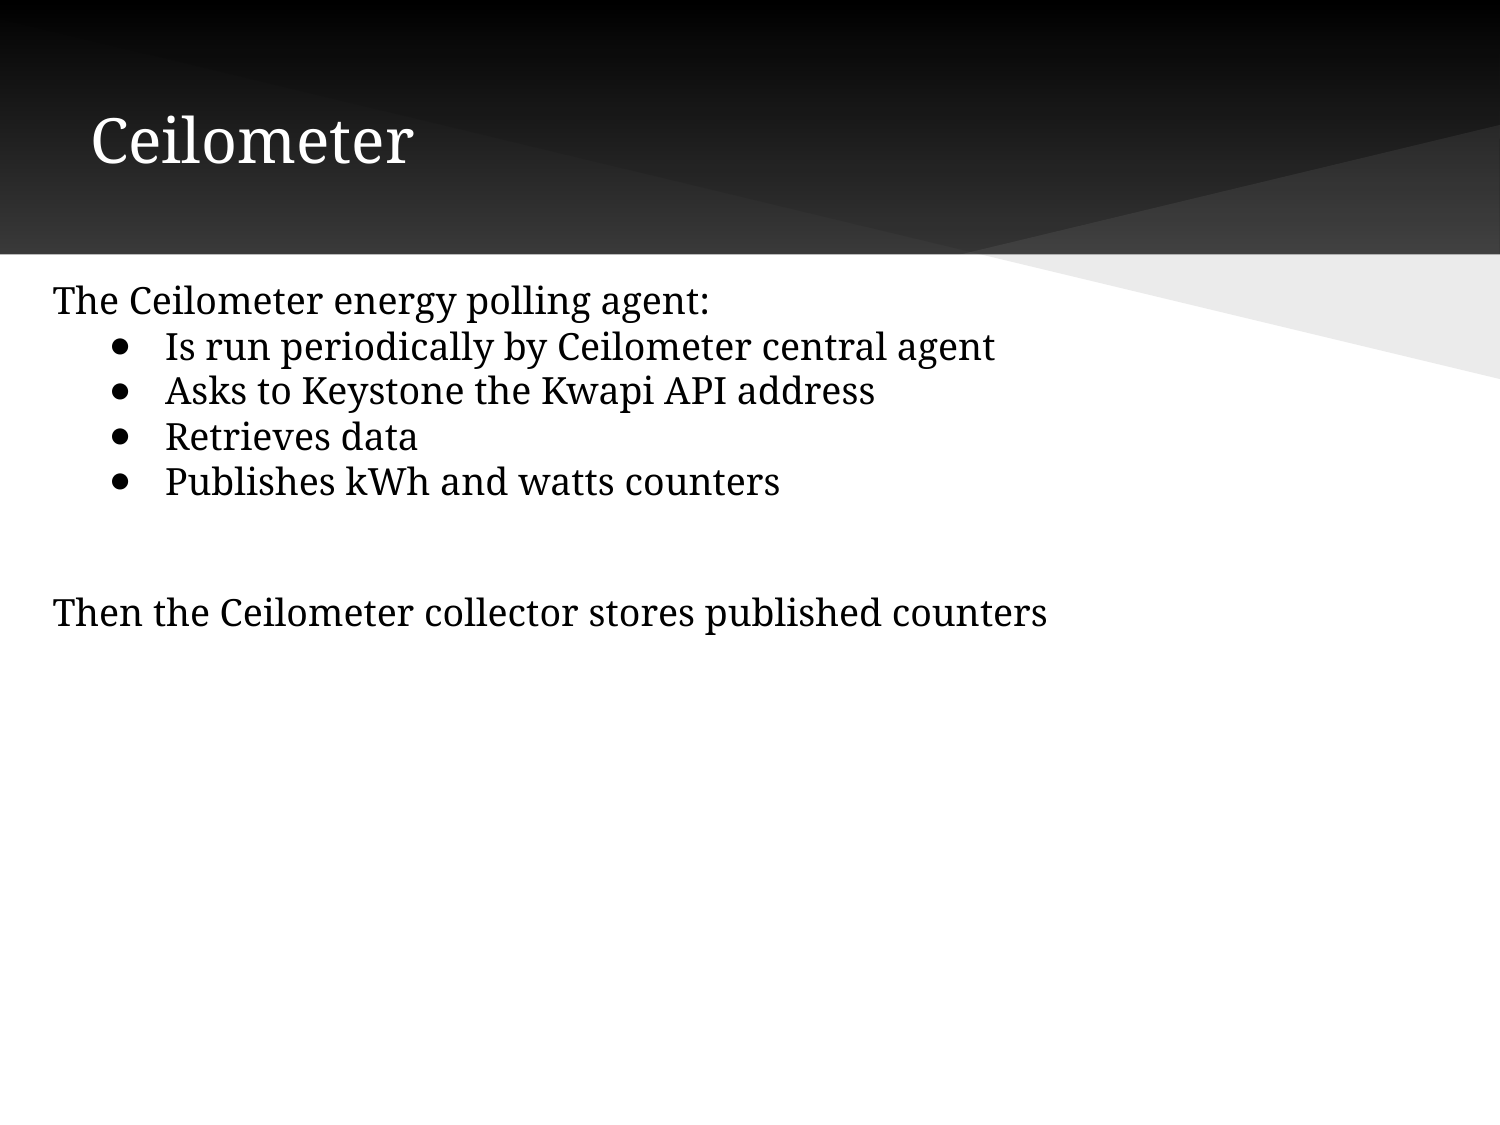

Ceilometer
# The Ceilometer energy polling agent:
Is run periodically by Ceilometer central agent
Asks to Keystone the Kwapi API address
Retrieves data
Publishes kWh and watts counters
Then the Ceilometer collector stores published counters